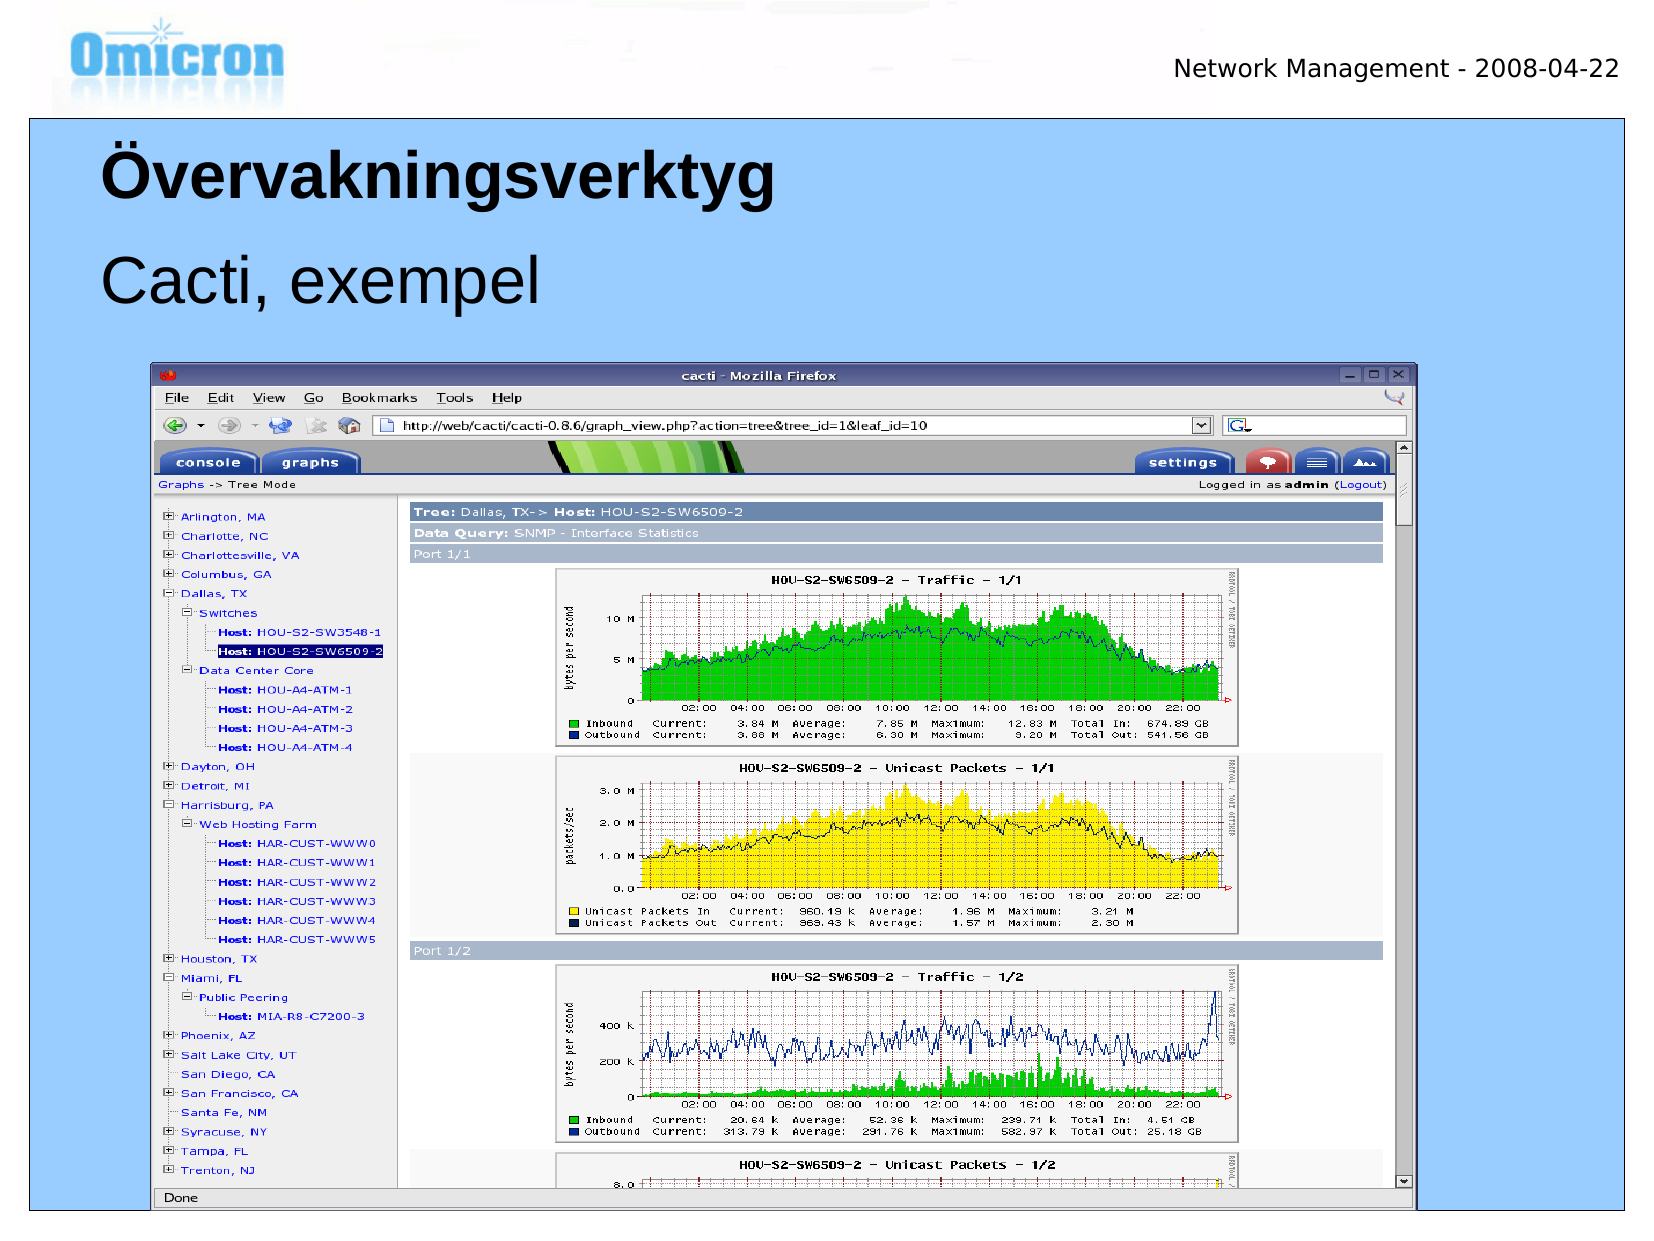

Network Management - 2008-04-22
Övervakningsverktyg
Cacti, exempel
#